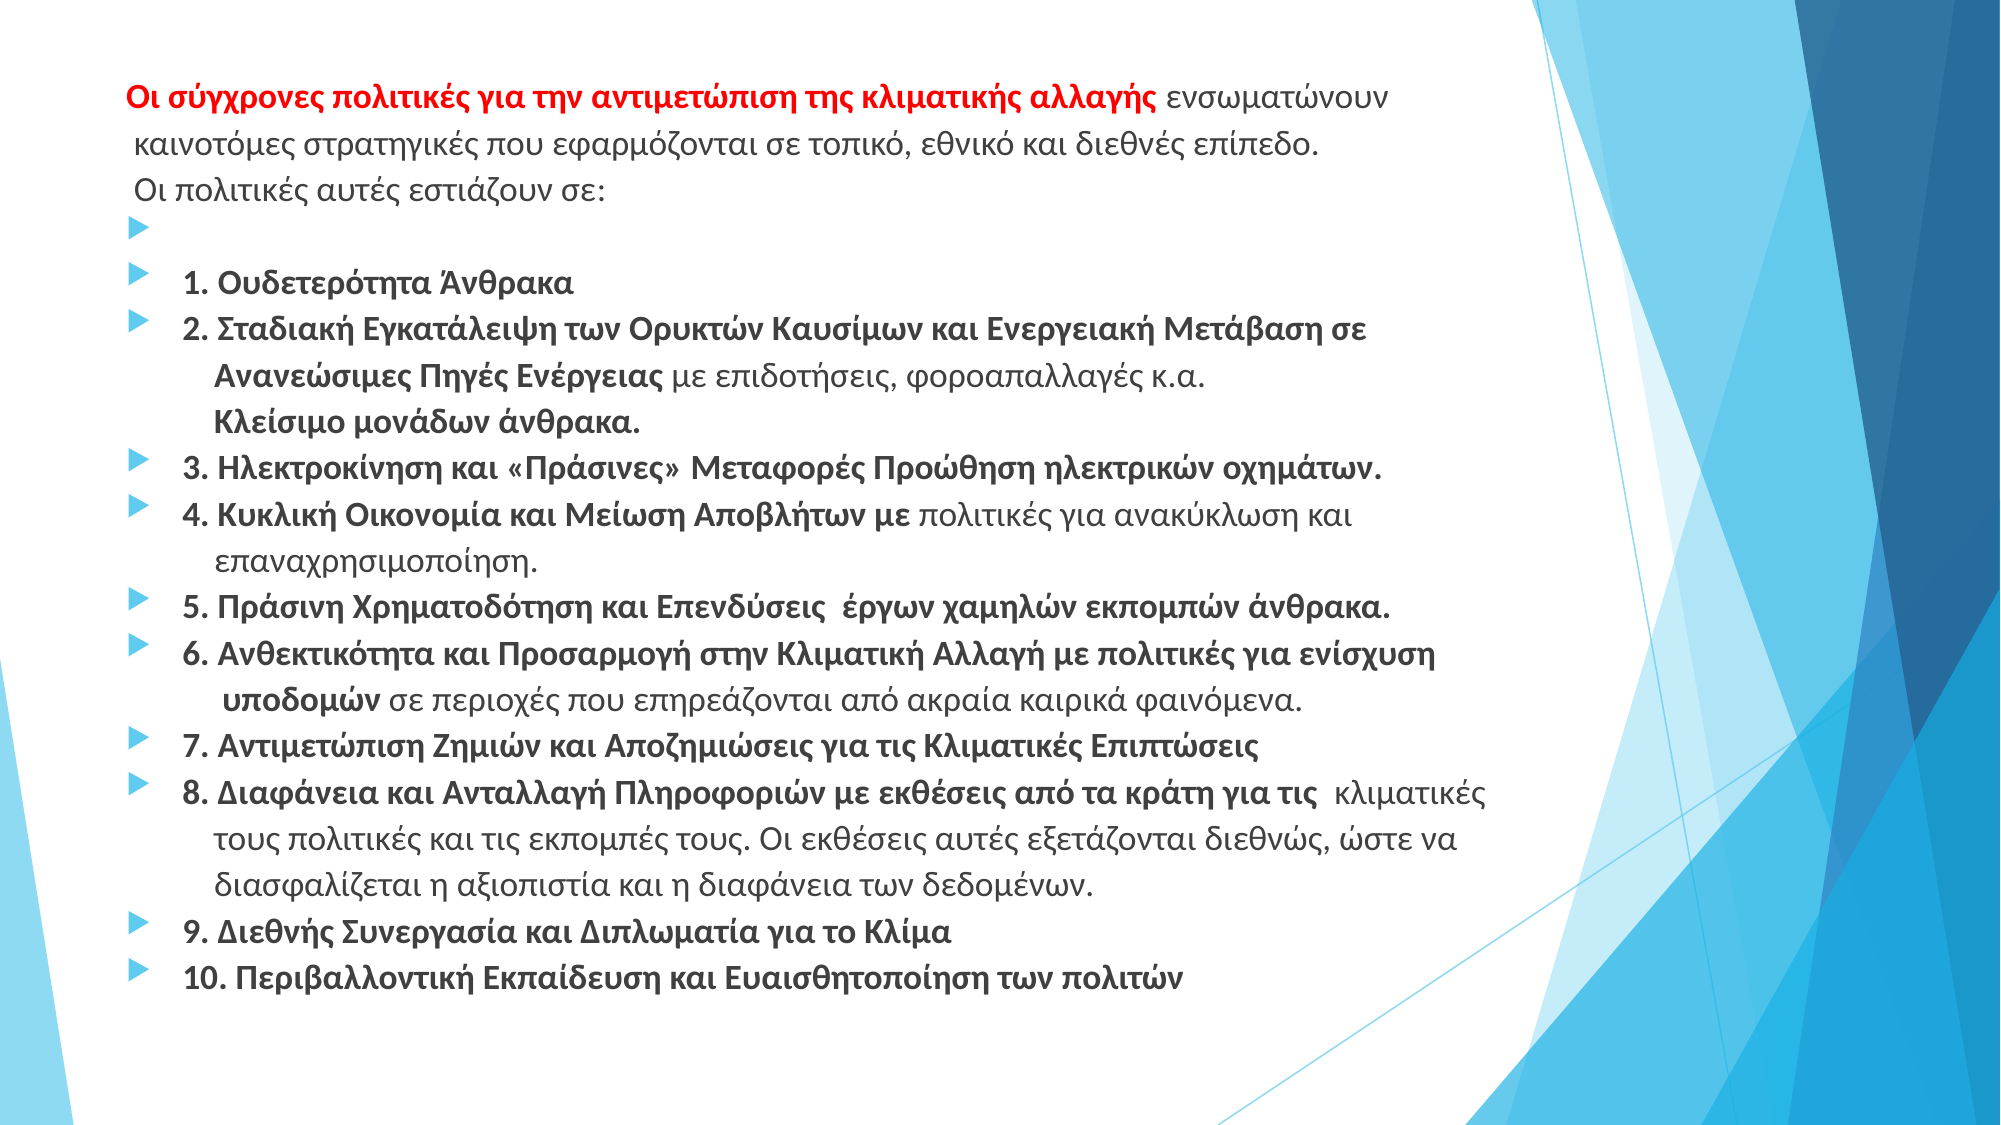

#
Οι σύγχρονες πολιτικές για την αντιμετώπιση της κλιματικής αλλαγής ενσωματώνουν
 καινοτόμες στρατηγικές που εφαρμόζονται σε τοπικό, εθνικό και διεθνές επίπεδο.
 Οι πολιτικές αυτές εστιάζουν σε:
1. Ουδετερότητα Άνθρακα
2. Σταδιακή Εγκατάλειψη των Ορυκτών Καυσίμων και Ενεργειακή Μετάβαση σε
 Ανανεώσιμες Πηγές Ενέργειας με επιδοτήσεις, φοροαπαλλαγές κ.α.
 Κλείσιμο μονάδων άνθρακα.
3. Ηλεκτροκίνηση και «Πράσινες» Μεταφορές Προώθηση ηλεκτρικών οχημάτων.
4. Κυκλική Οικονομία και Μείωση Αποβλήτων με πολιτικές για ανακύκλωση και
 επαναχρησιμοποίηση.
5. Πράσινη Χρηματοδότηση και Επενδύσεις έργων χαμηλών εκπομπών άνθρακα.
6. Ανθεκτικότητα και Προσαρμογή στην Κλιματική Αλλαγή με πολιτικές για ενίσχυση
 υποδομών σε περιοχές που επηρεάζονται από ακραία καιρικά φαινόμενα.
7. Αντιμετώπιση Ζημιών και Αποζημιώσεις για τις Κλιματικές Επιπτώσεις
8. Διαφάνεια και Ανταλλαγή Πληροφοριών με εκθέσεις από τα κράτη για τις κλιματικές
 τους πολιτικές και τις εκπομπές τους. Οι εκθέσεις αυτές εξετάζονται διεθνώς, ώστε να
 διασφαλίζεται η αξιοπιστία και η διαφάνεια των δεδομένων.
9. Διεθνής Συνεργασία και Διπλωματία για το Κλίμα
10. Περιβαλλοντική Εκπαίδευση και Ευαισθητοποίηση των πολιτών